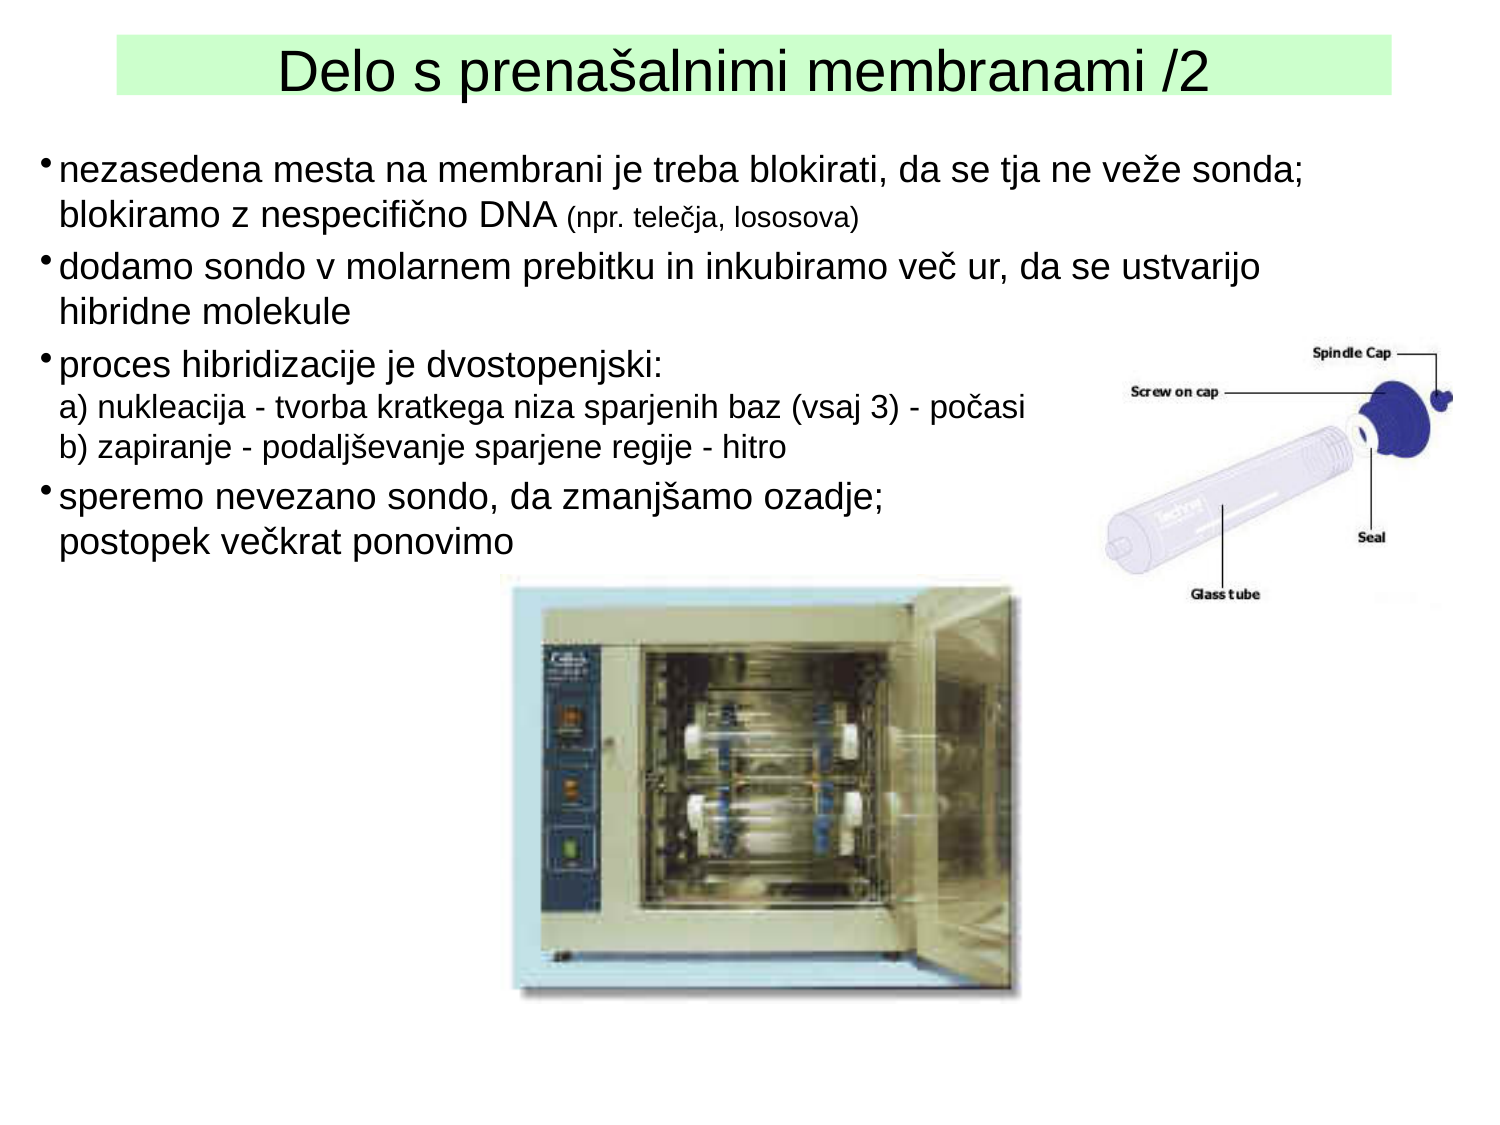

# Delo s prenašalnimi membranami /2
nezasedena mesta na membrani je treba blokirati, da se tja ne veže sonda;
blokiramo z nespecifično DNA (npr. telečja, lososova)
dodamo sondo v molarnem prebitku in inkubiramo več ur, da se ustvarijo
hibridne molekule
proces hibridizacije je dvostopenjski:
a) nukleacija - tvorba kratkega niza sparjenih baz (vsaj 3) - počasi
b) zapiranje - podaljševanje sparjene regije - hitro
speremo nevezano sondo, da zmanjšamo ozadje;
postopek večkrat ponovimo